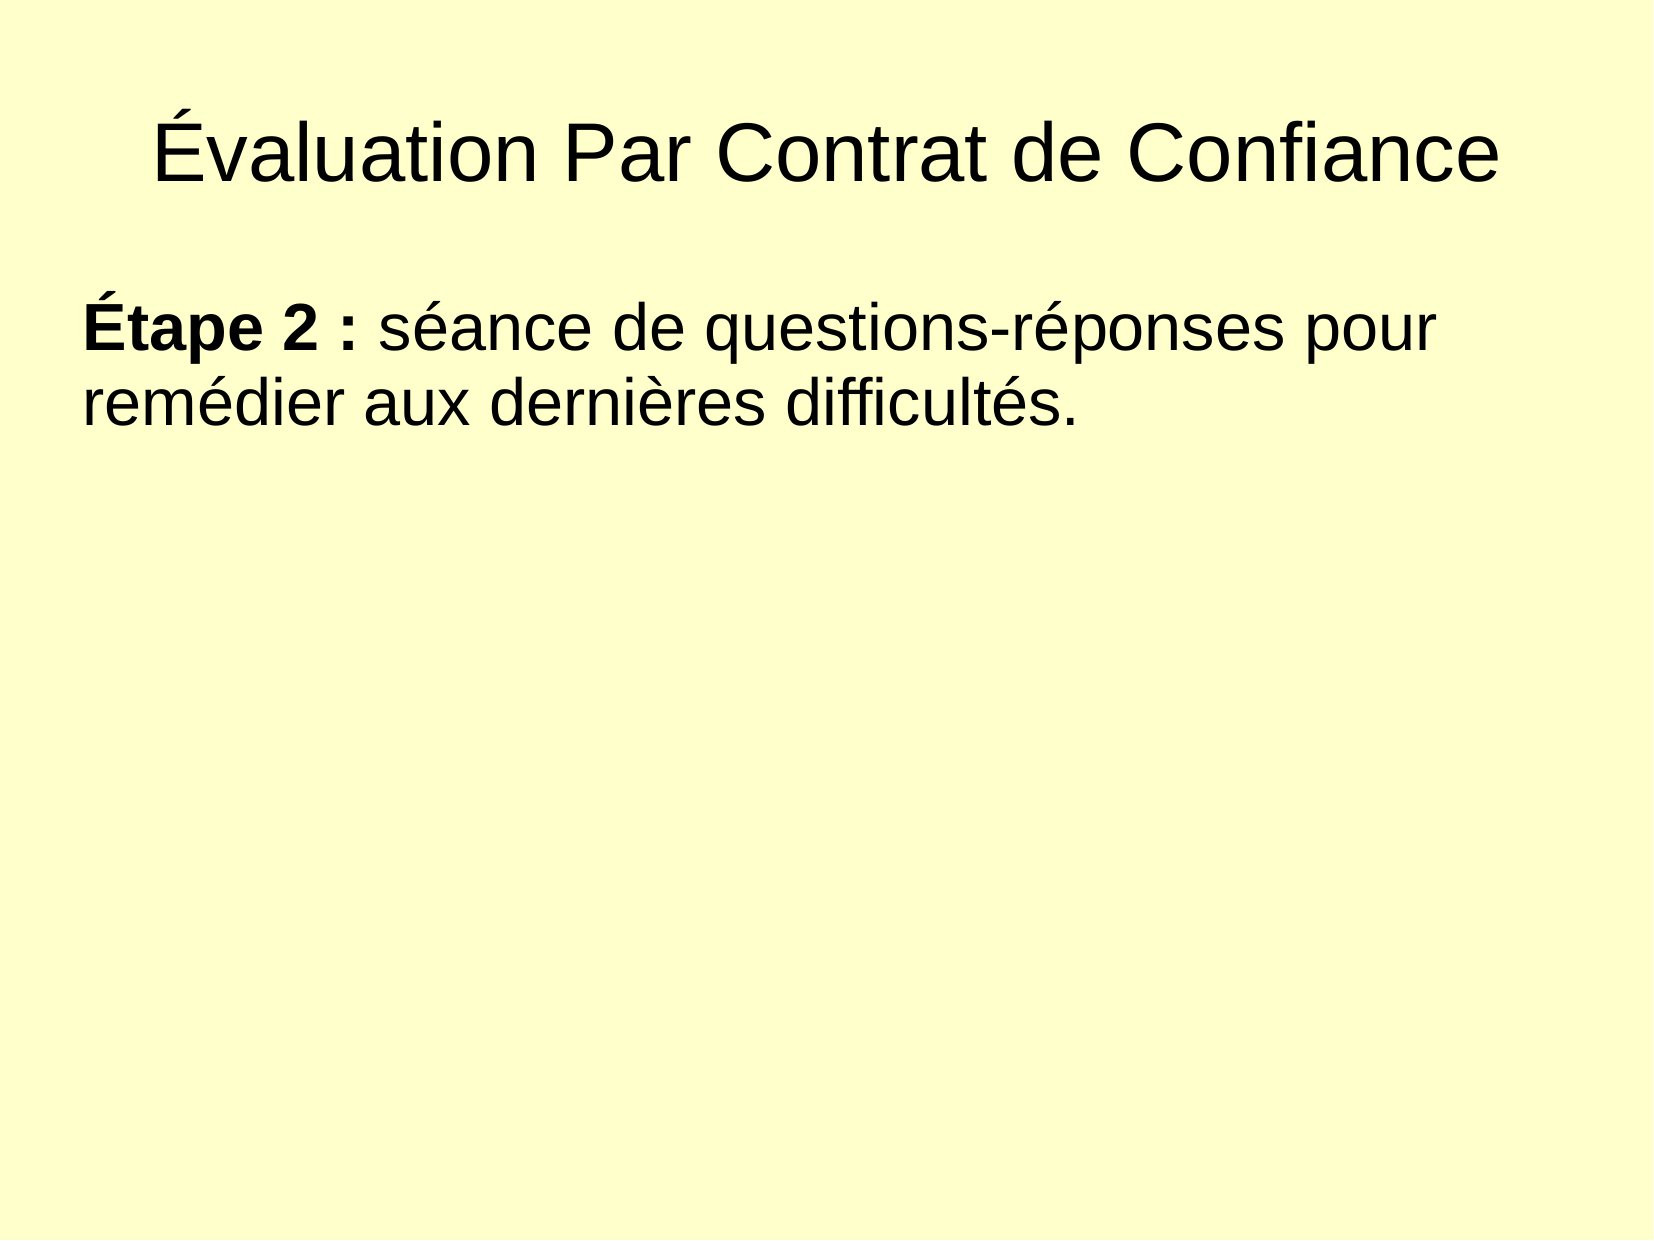

# Évaluation Par Contrat de Confiance
Étape 2 : séance de questions-réponses pour remédier aux dernières difficultés.